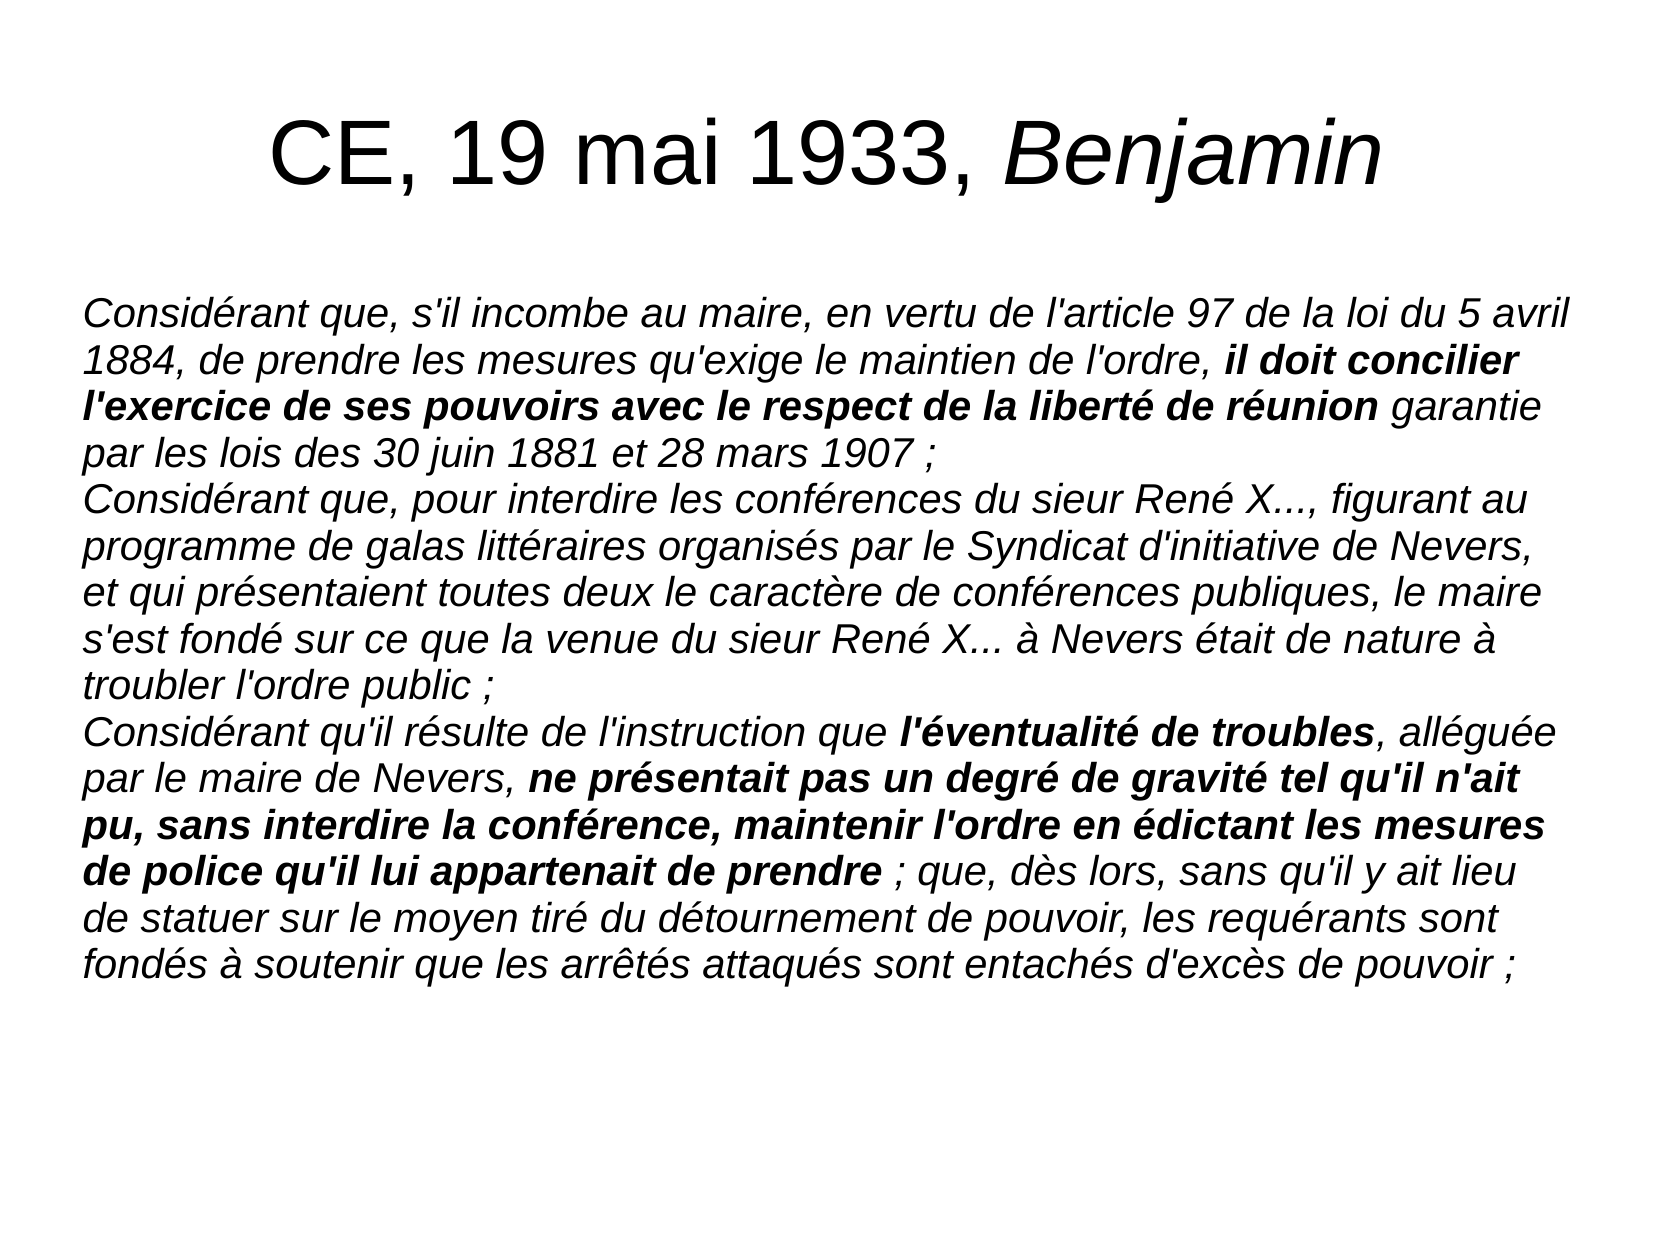

# CE, 19 mai 1933, Benjamin
Considérant que, s'il incombe au maire, en vertu de l'article 97 de la loi du 5 avril 1884, de prendre les mesures qu'exige le maintien de l'ordre, il doit concilier l'exercice de ses pouvoirs avec le respect de la liberté de réunion garantie par les lois des 30 juin 1881 et 28 mars 1907 ;
Considérant que, pour interdire les conférences du sieur René X..., figurant au programme de galas littéraires organisés par le Syndicat d'initiative de Nevers, et qui présentaient toutes deux le caractère de conférences publiques, le maire s'est fondé sur ce que la venue du sieur René X... à Nevers était de nature à troubler l'ordre public ;
Considérant qu'il résulte de l'instruction que l'éventualité de troubles, alléguée par le maire de Nevers, ne présentait pas un degré de gravité tel qu'il n'ait pu, sans interdire la conférence, maintenir l'ordre en édictant les mesures de police qu'il lui appartenait de prendre ; que, dès lors, sans qu'il y ait lieu de statuer sur le moyen tiré du détournement de pouvoir, les requérants sont fondés à soutenir que les arrêtés attaqués sont entachés d'excès de pouvoir ;